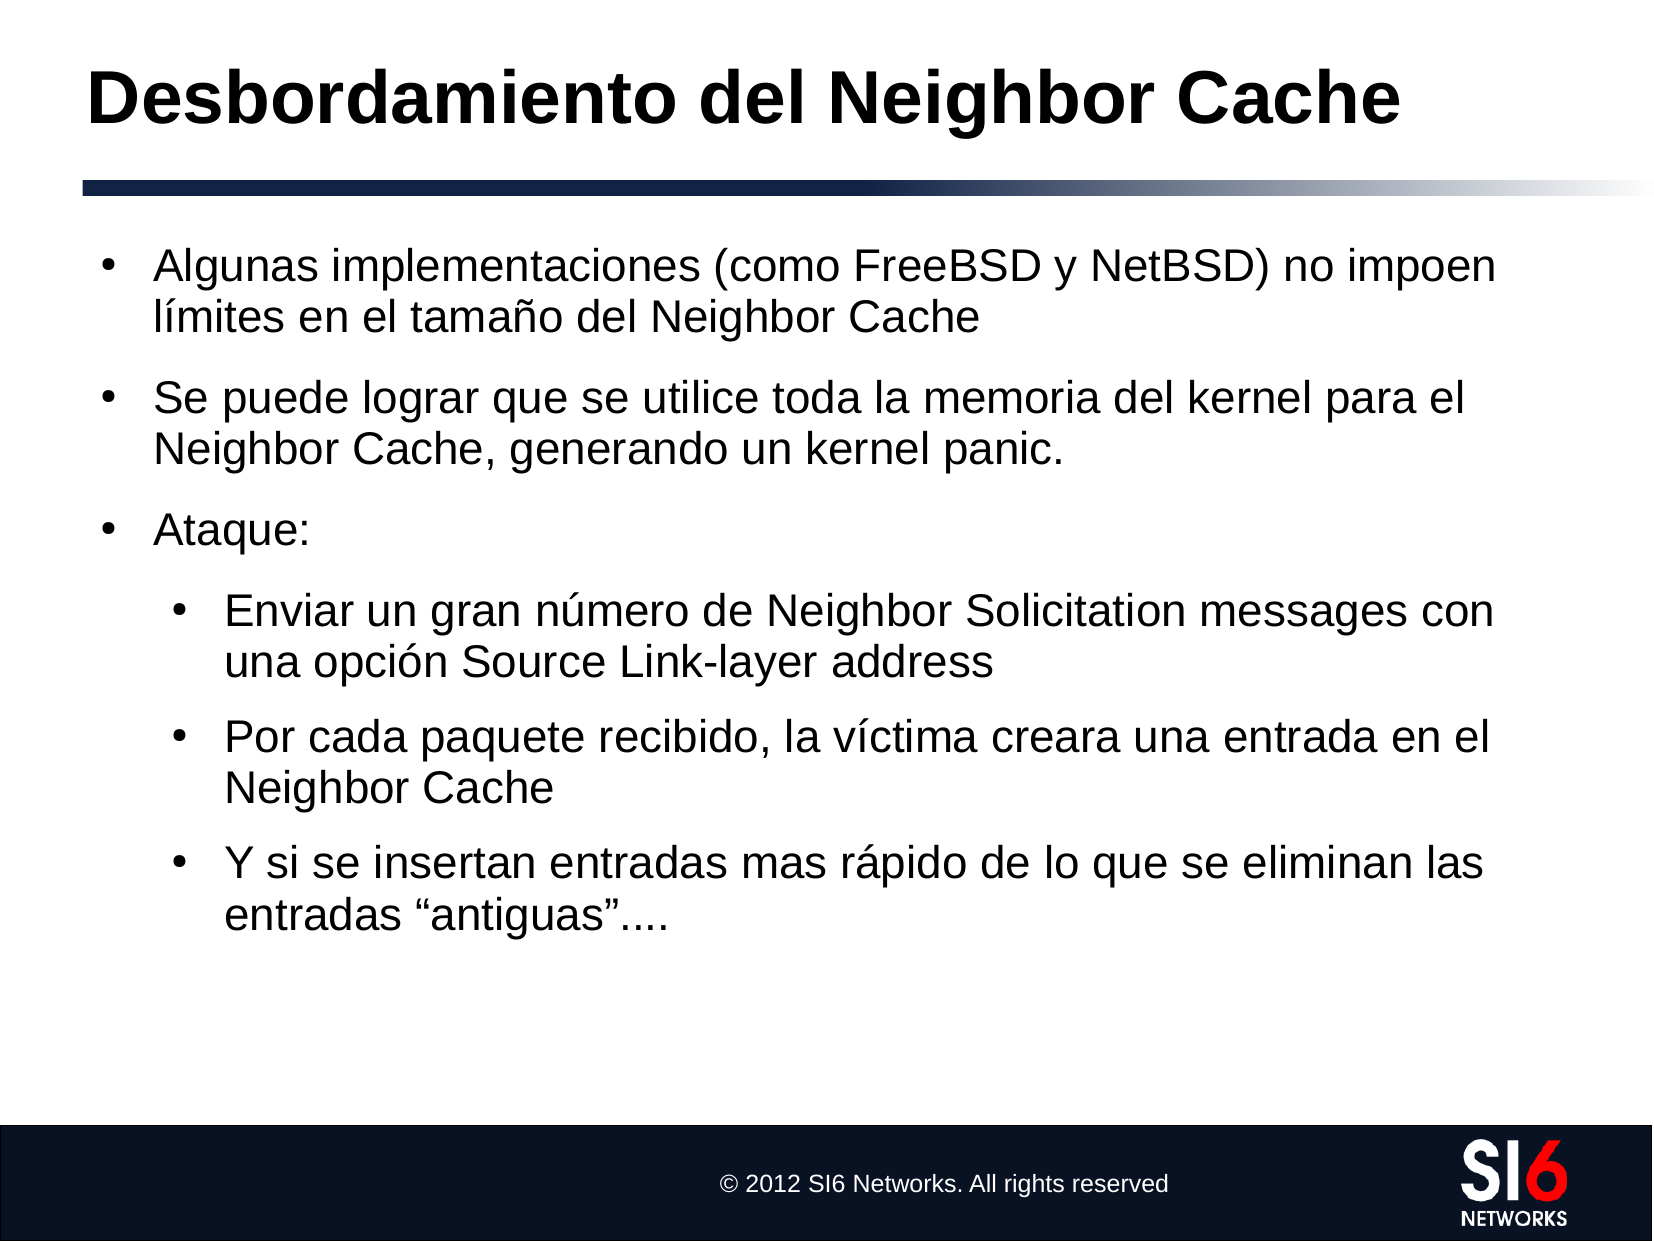

# Desbordamiento del Neighbor Cache
Algunas implementaciones (como FreeBSD y NetBSD) no impoen límites en el tamaño del Neighbor Cache
Se puede lograr que se utilice toda la memoria del kernel para el Neighbor Cache, generando un kernel panic.
Ataque:
Enviar un gran número de Neighbor Solicitation messages con una opción Source Link-layer address
Por cada paquete recibido, la víctima creara una entrada en el Neighbor Cache
Y si se insertan entradas mas rápido de lo que se eliminan las entradas “antiguas”....